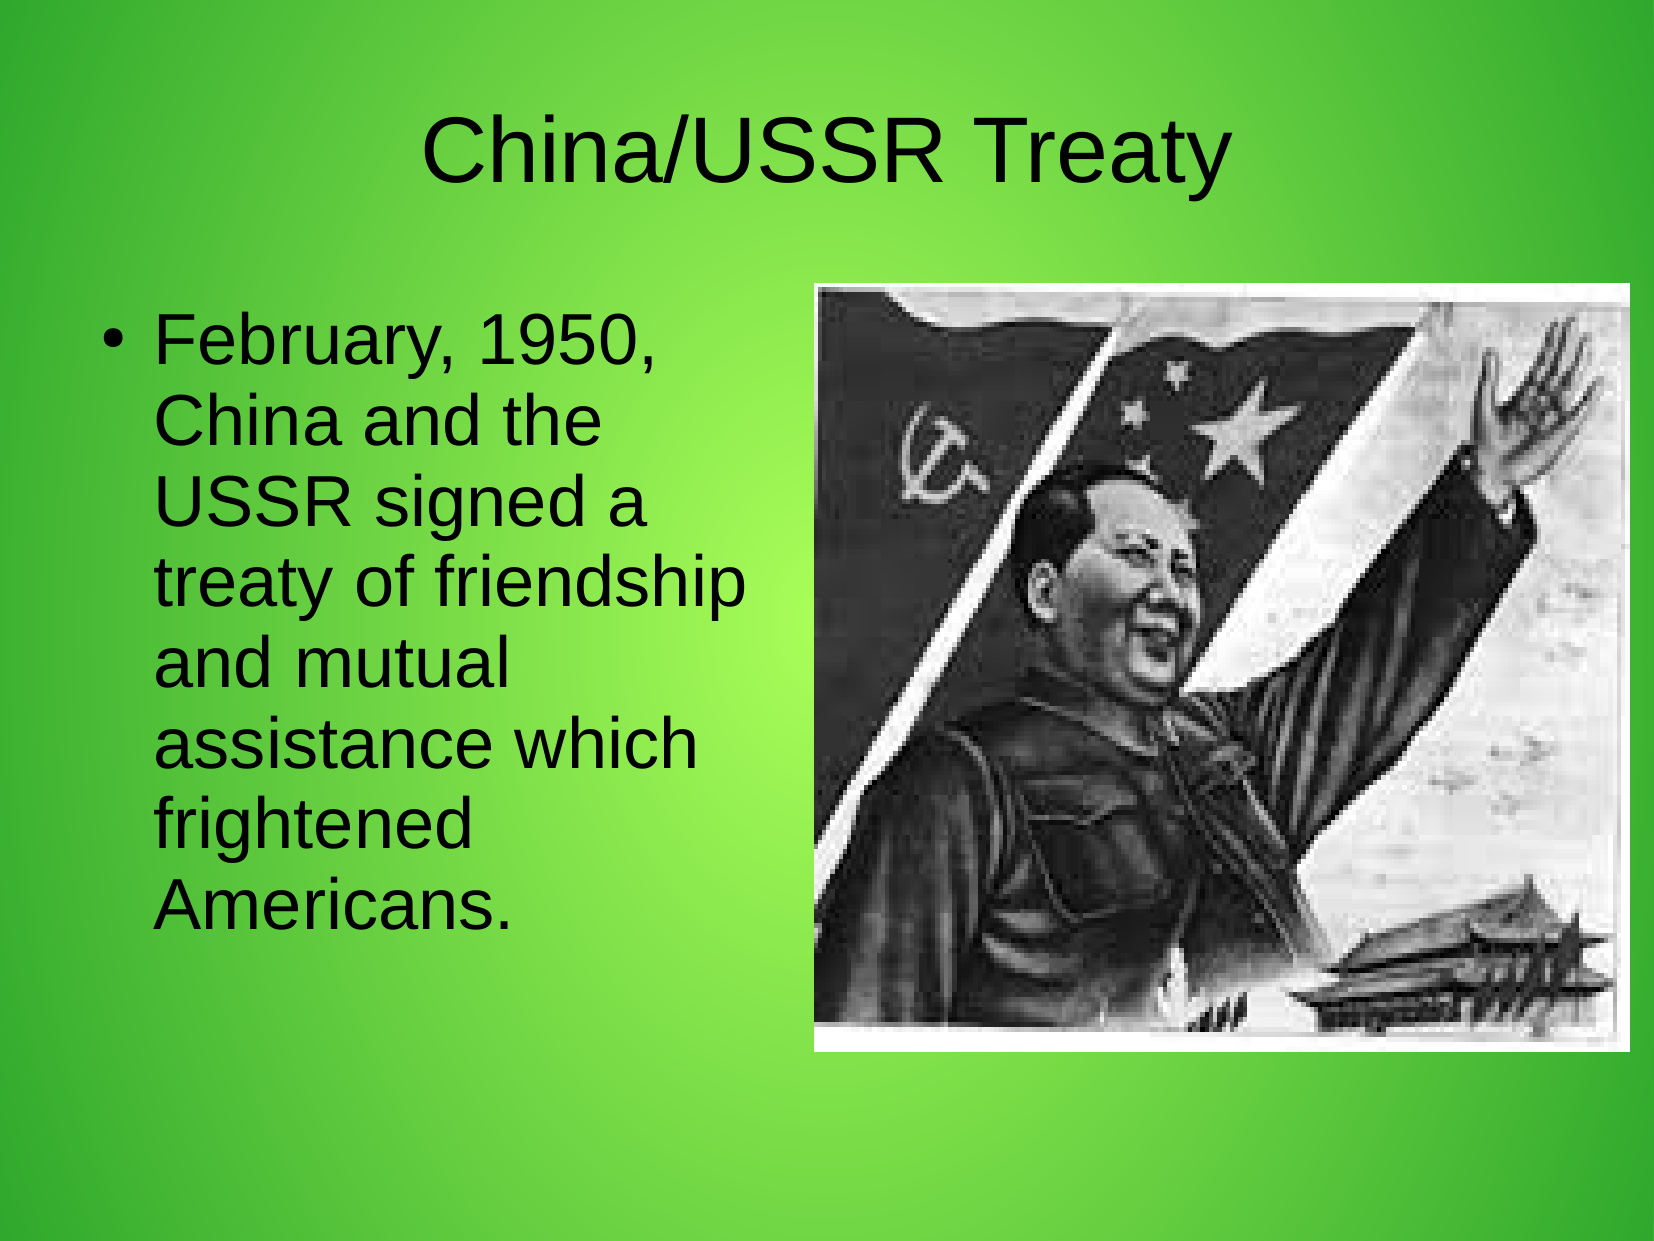

# China/USSR Treaty
February, 1950, China and the USSR signed a treaty of friendship and mutual assistance which frightened Americans.